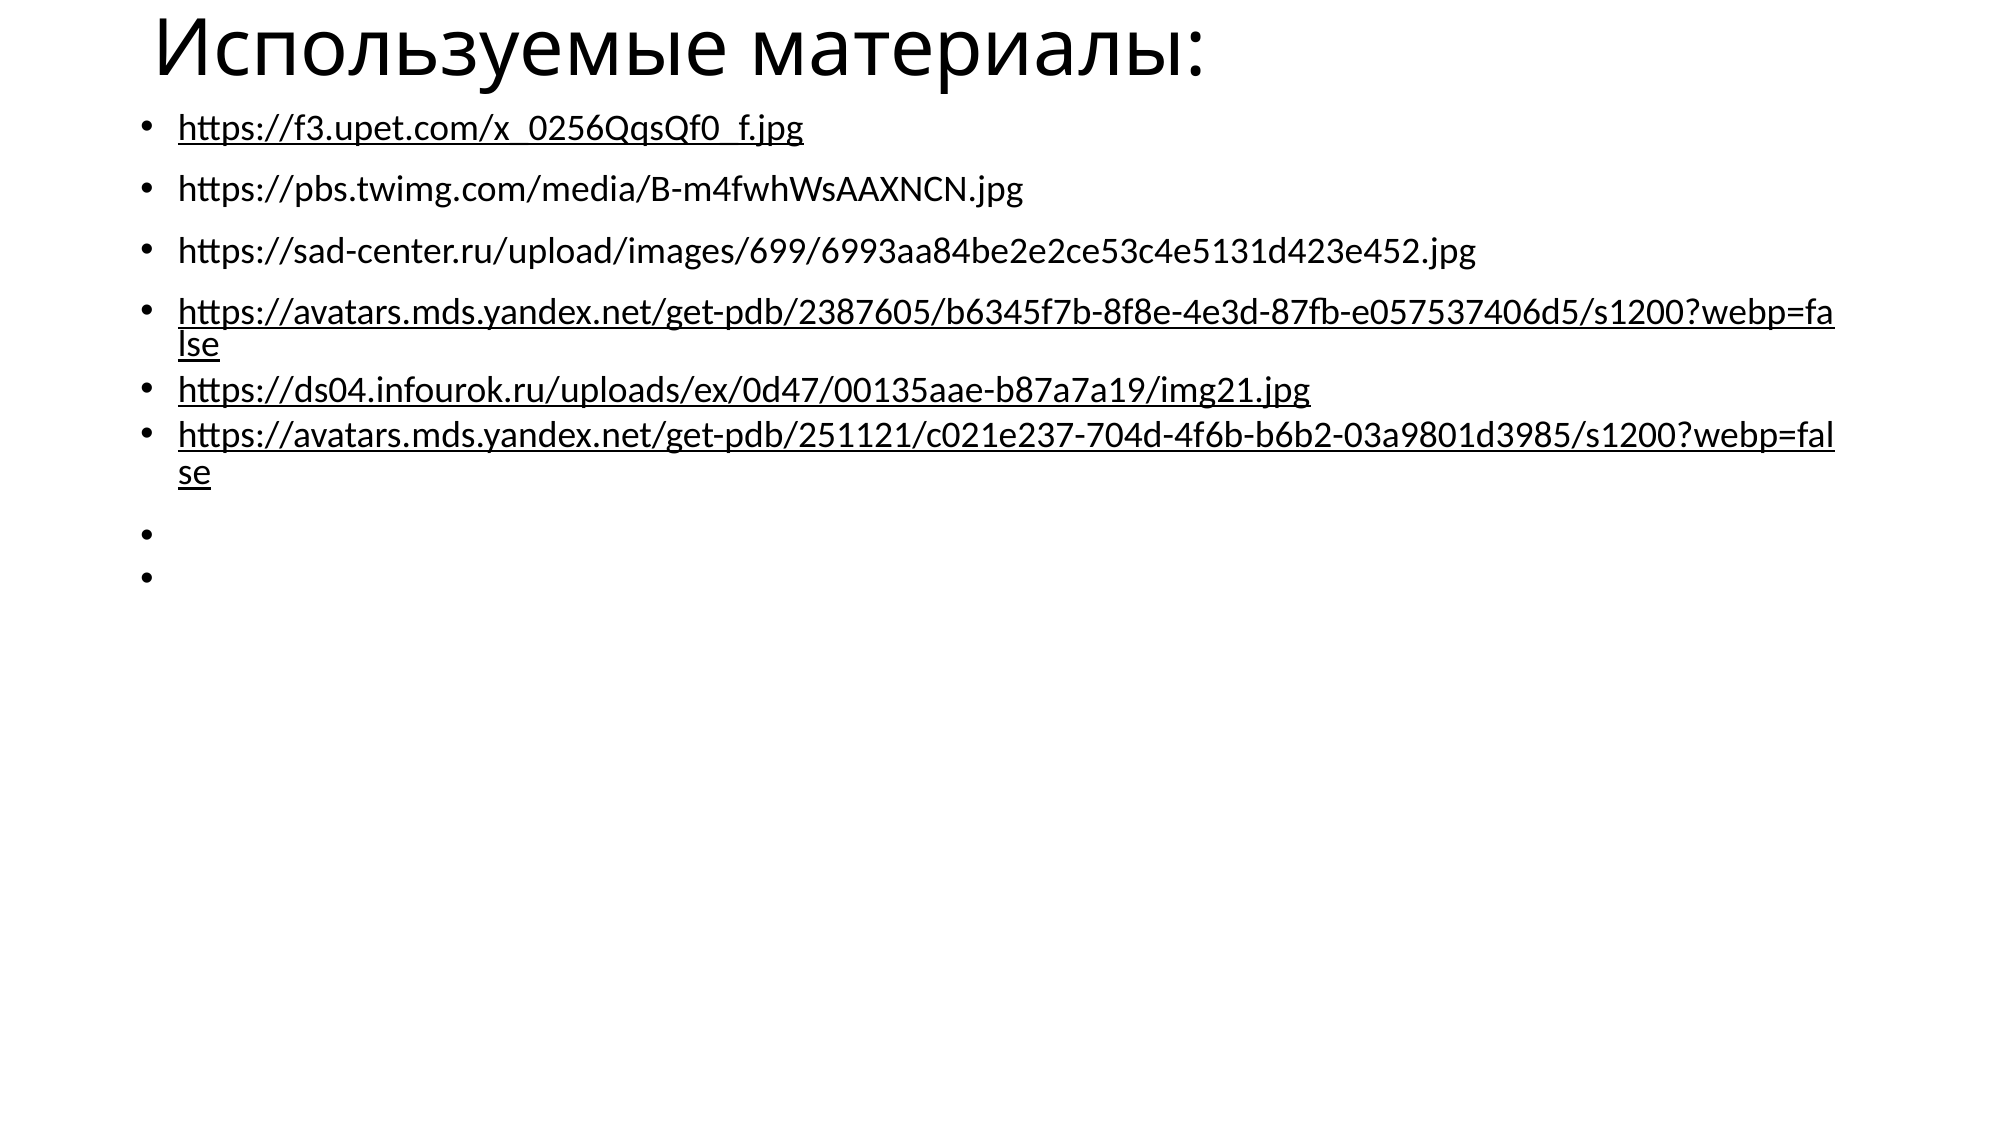

# Используемые материалы:
https://f3.upet.com/x_0256QqsQf0_f.jpg
https://pbs.twimg.com/media/B-m4fwhWsAAXNCN.jpg
https://sad-center.ru/upload/images/699/6993aa84be2e2ce53c4e5131d423e452.jpg
https://avatars.mds.yandex.net/get-pdb/2387605/b6345f7b-8f8e-4e3d-87fb-e057537406d5/s1200?webp=false
https://ds04.infourok.ru/uploads/ex/0d47/00135aae-b87a7a19/img21.jpg
https://avatars.mds.yandex.net/get-pdb/251121/c021e237-704d-4f6b-b6b2-03a9801d3985/s1200?webp=false